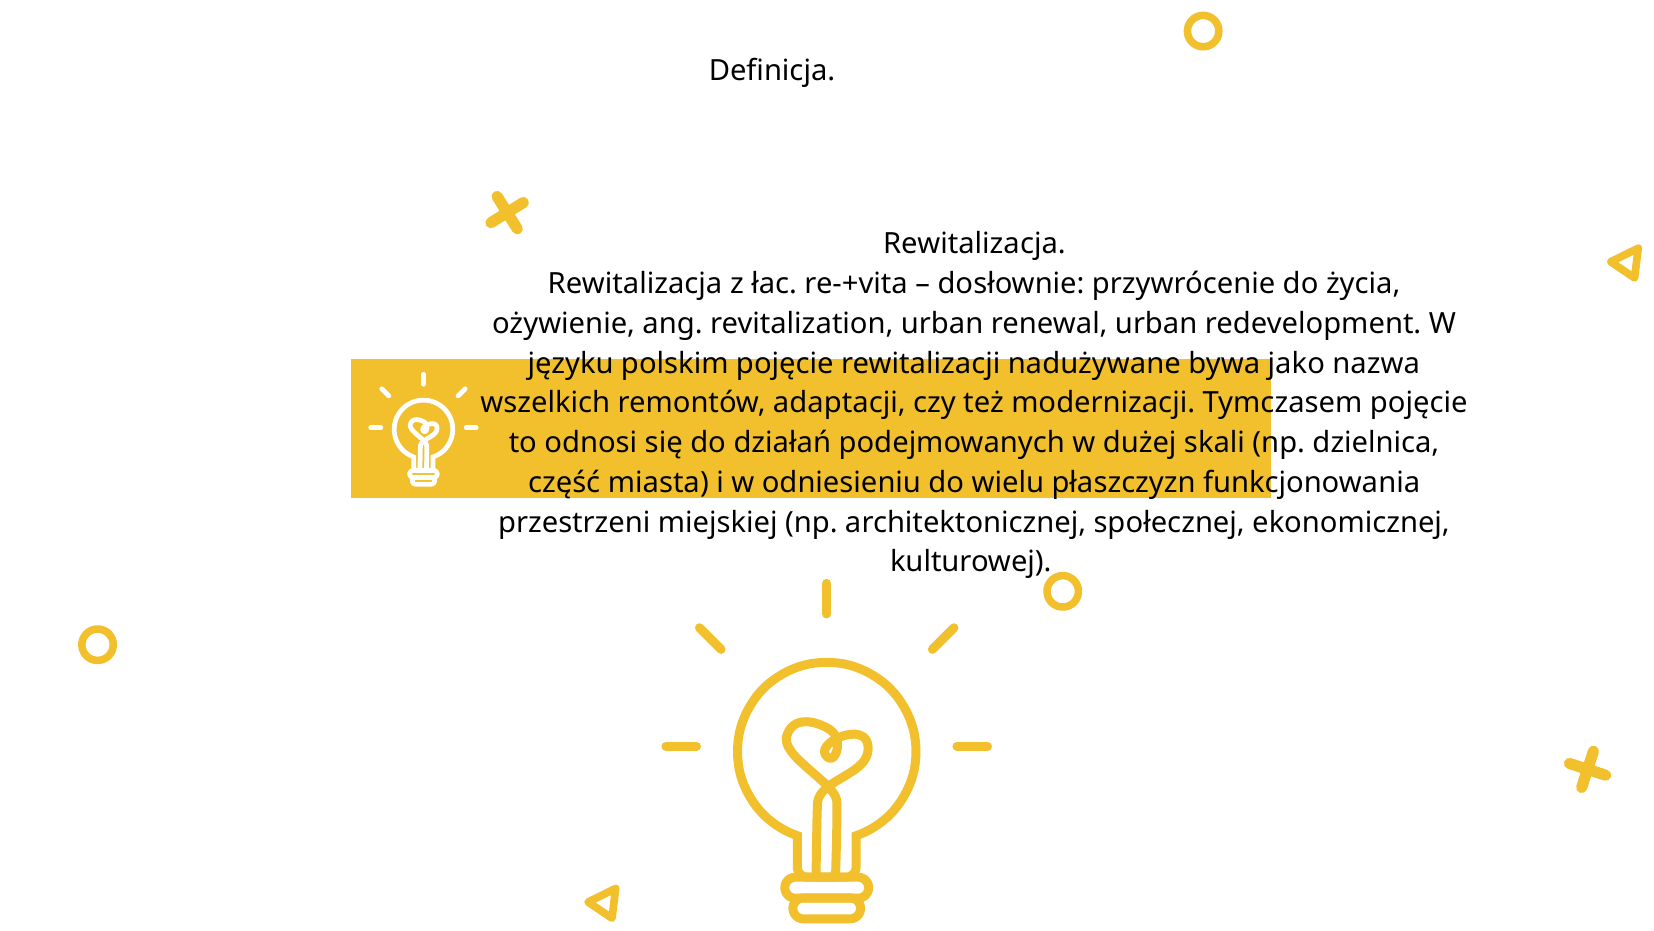

Definicja.
Rewitalizacja.
Rewitalizacja z łac. re-+vita – dosłownie: przywrócenie do życia, ożywienie, ang. revitalization, urban renewal, urban redevelopment. W języku polskim pojęcie rewitalizacji nadużywane bywa jako nazwa wszelkich remontów, adaptacji, czy też modernizacji. Tymczasem pojęcie to odnosi się do działań podejmowanych w dużej skali (np. dzielnica, część miasta) i w odniesieniu do wielu płaszczyzn funkcjonowania przestrzeni miejskiej (np. architektonicznej, społecznej, ekonomicznej, kulturowej).